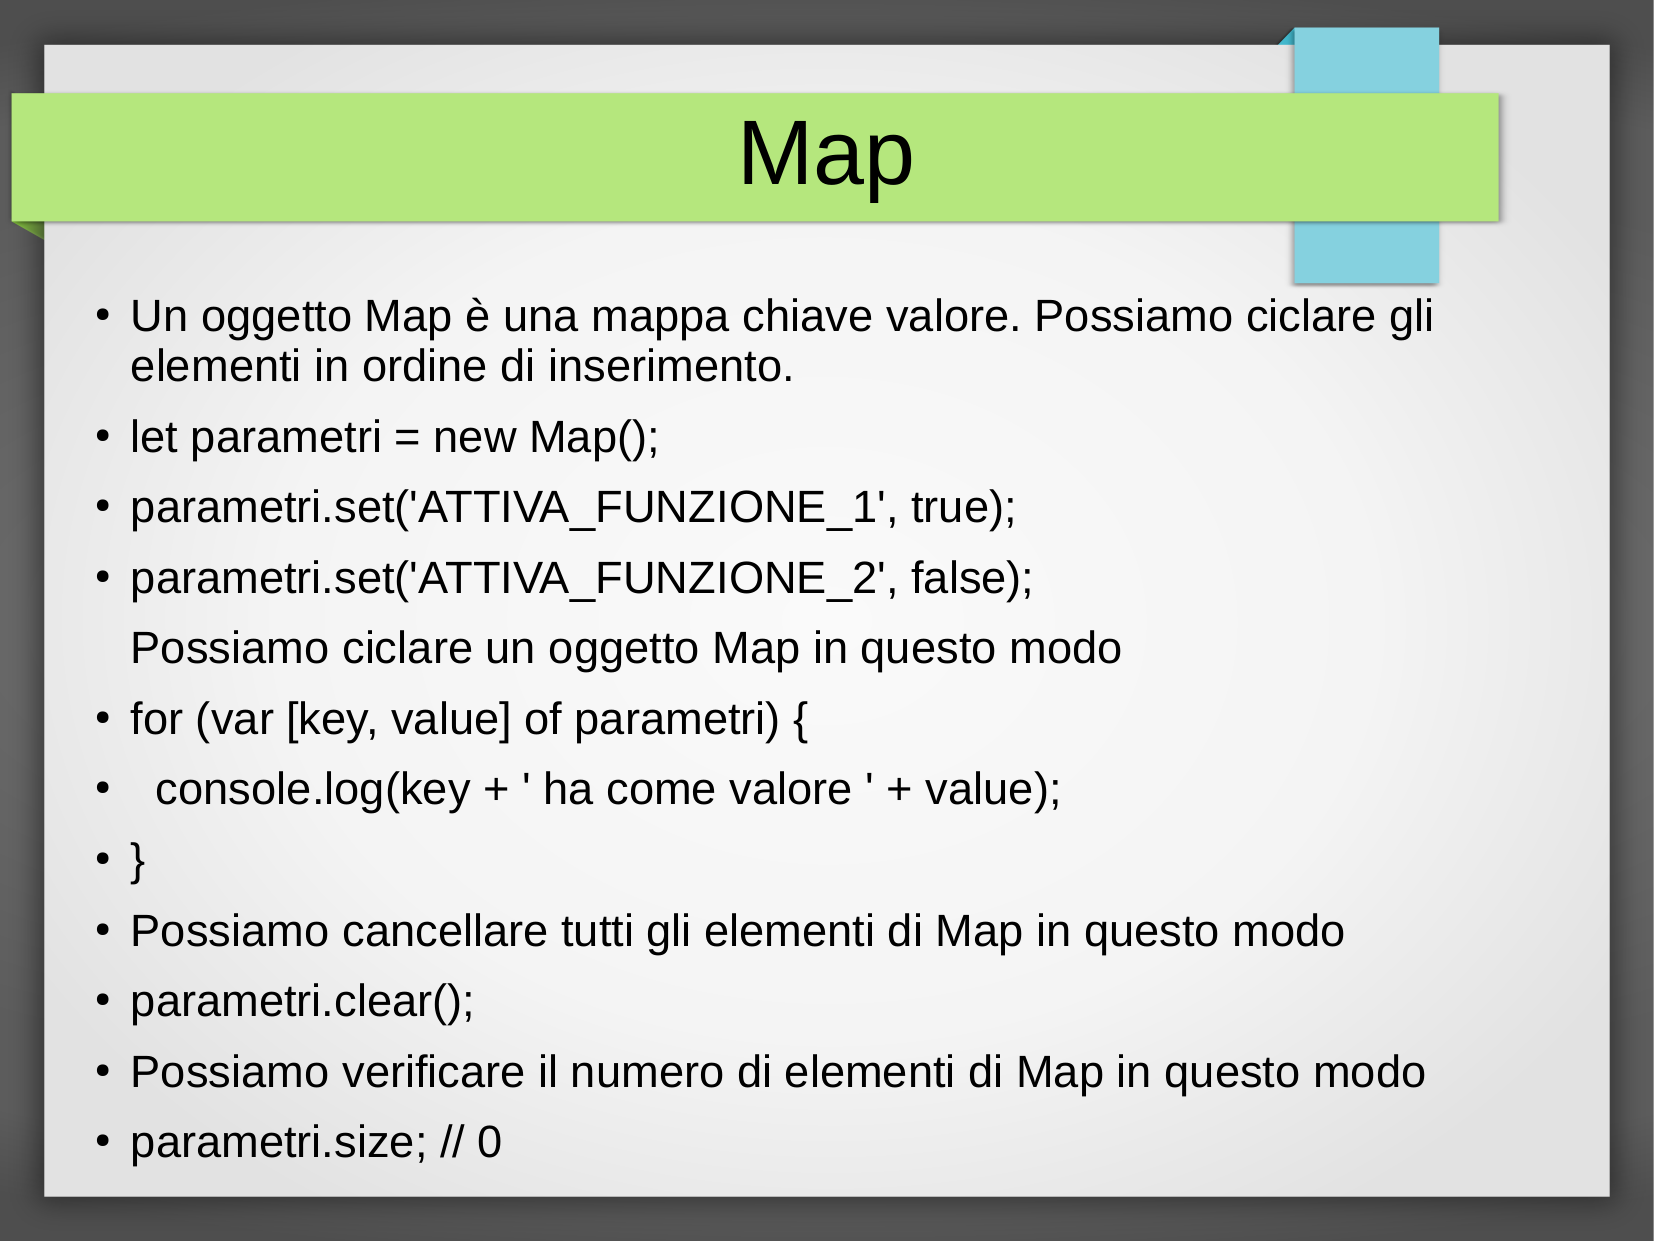

# Map
Un oggetto Map è una mappa chiave valore. Possiamo ciclare gli elementi in ordine di inserimento.
let parametri = new Map();
parametri.set('ATTIVA_FUNZIONE_1', true);
parametri.set('ATTIVA_FUNZIONE_2', false);
Possiamo ciclare un oggetto Map in questo modo
for (var [key, value] of parametri) {
 console.log(key + ' ha come valore ' + value);
}
Possiamo cancellare tutti gli elementi di Map in questo modo
parametri.clear();
Possiamo verificare il numero di elementi di Map in questo modo
parametri.size; // 0